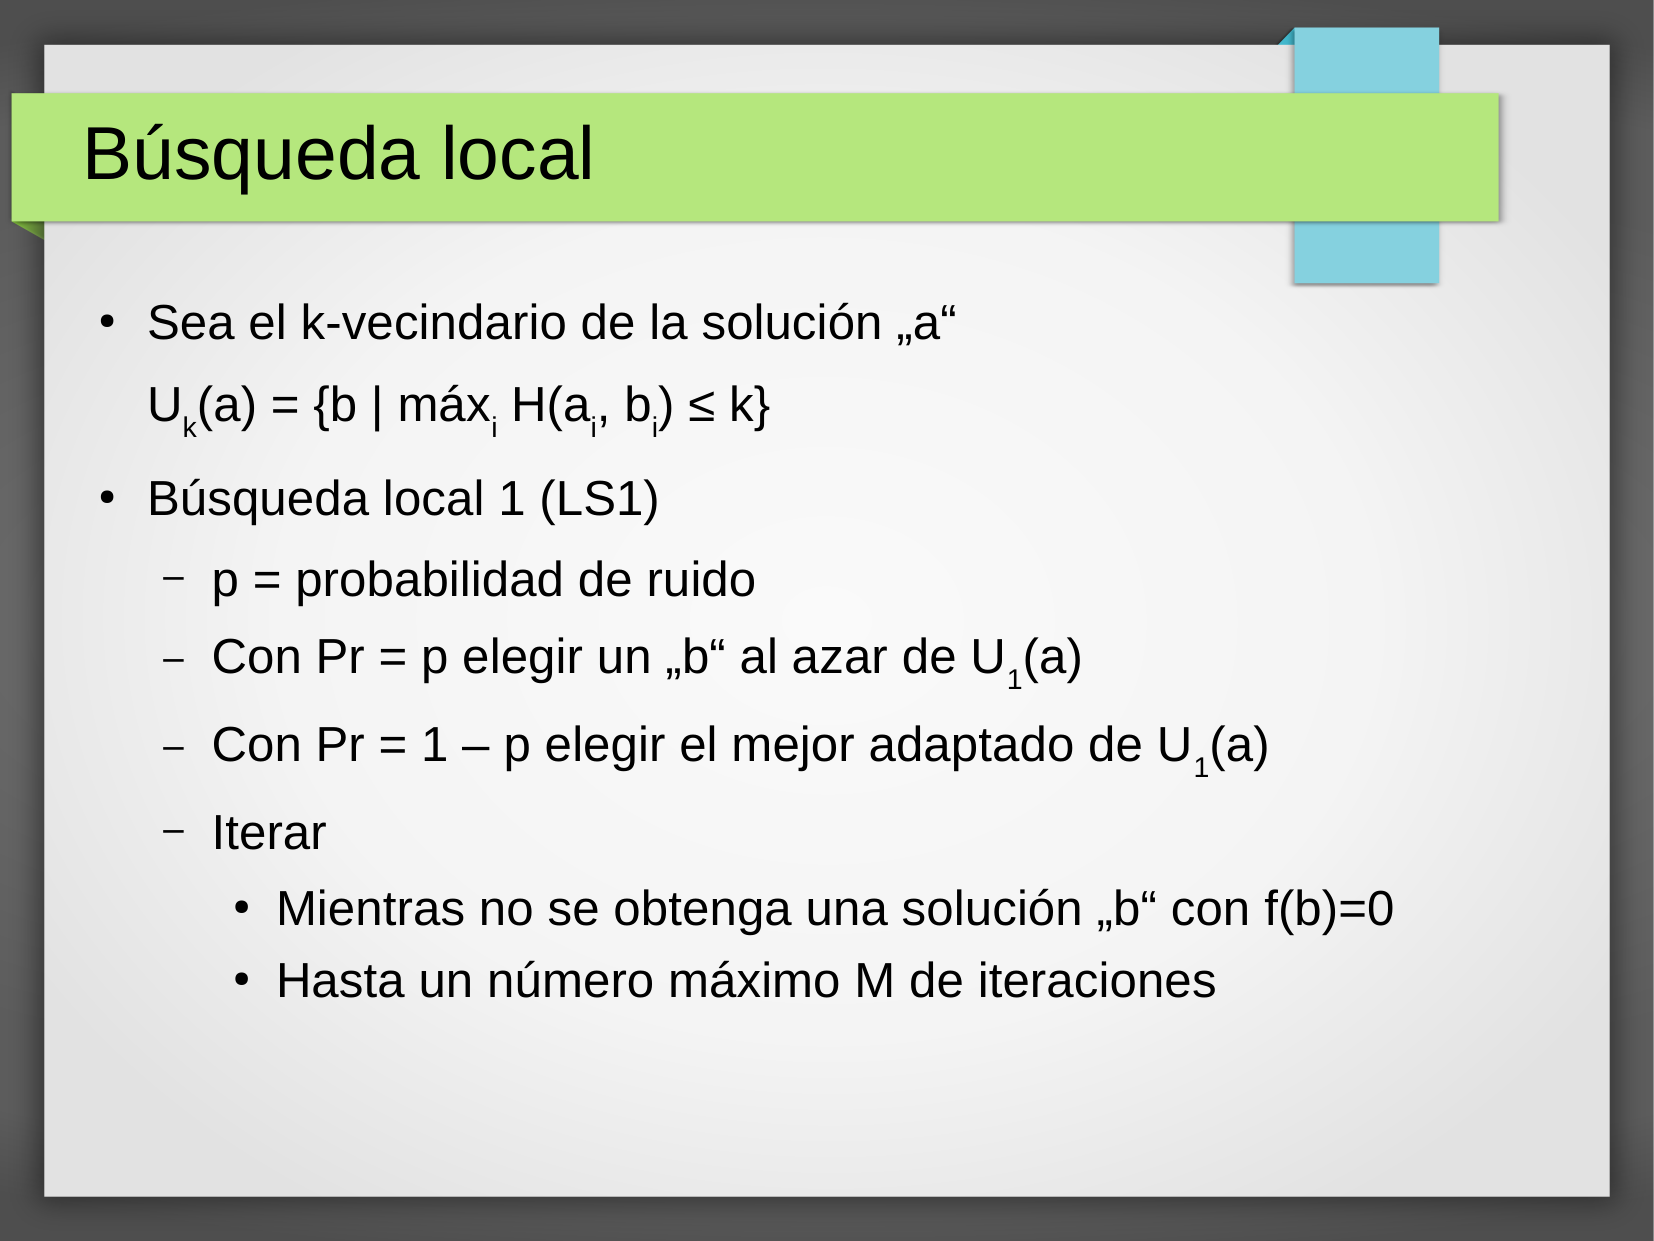

# Búsqueda local
Sea el k-vecindario de la solución „a“
Uk(a) = {b | máxi H(ai, bi) ≤ k}
Búsqueda local 1 (LS1)
p = probabilidad de ruido
Con Pr = p elegir un „b“ al azar de U1(a)
Con Pr = 1 – p elegir el mejor adaptado de U1(a)
Iterar
Mientras no se obtenga una solución „b“ con f(b)=0
Hasta un número máximo M de iteraciones